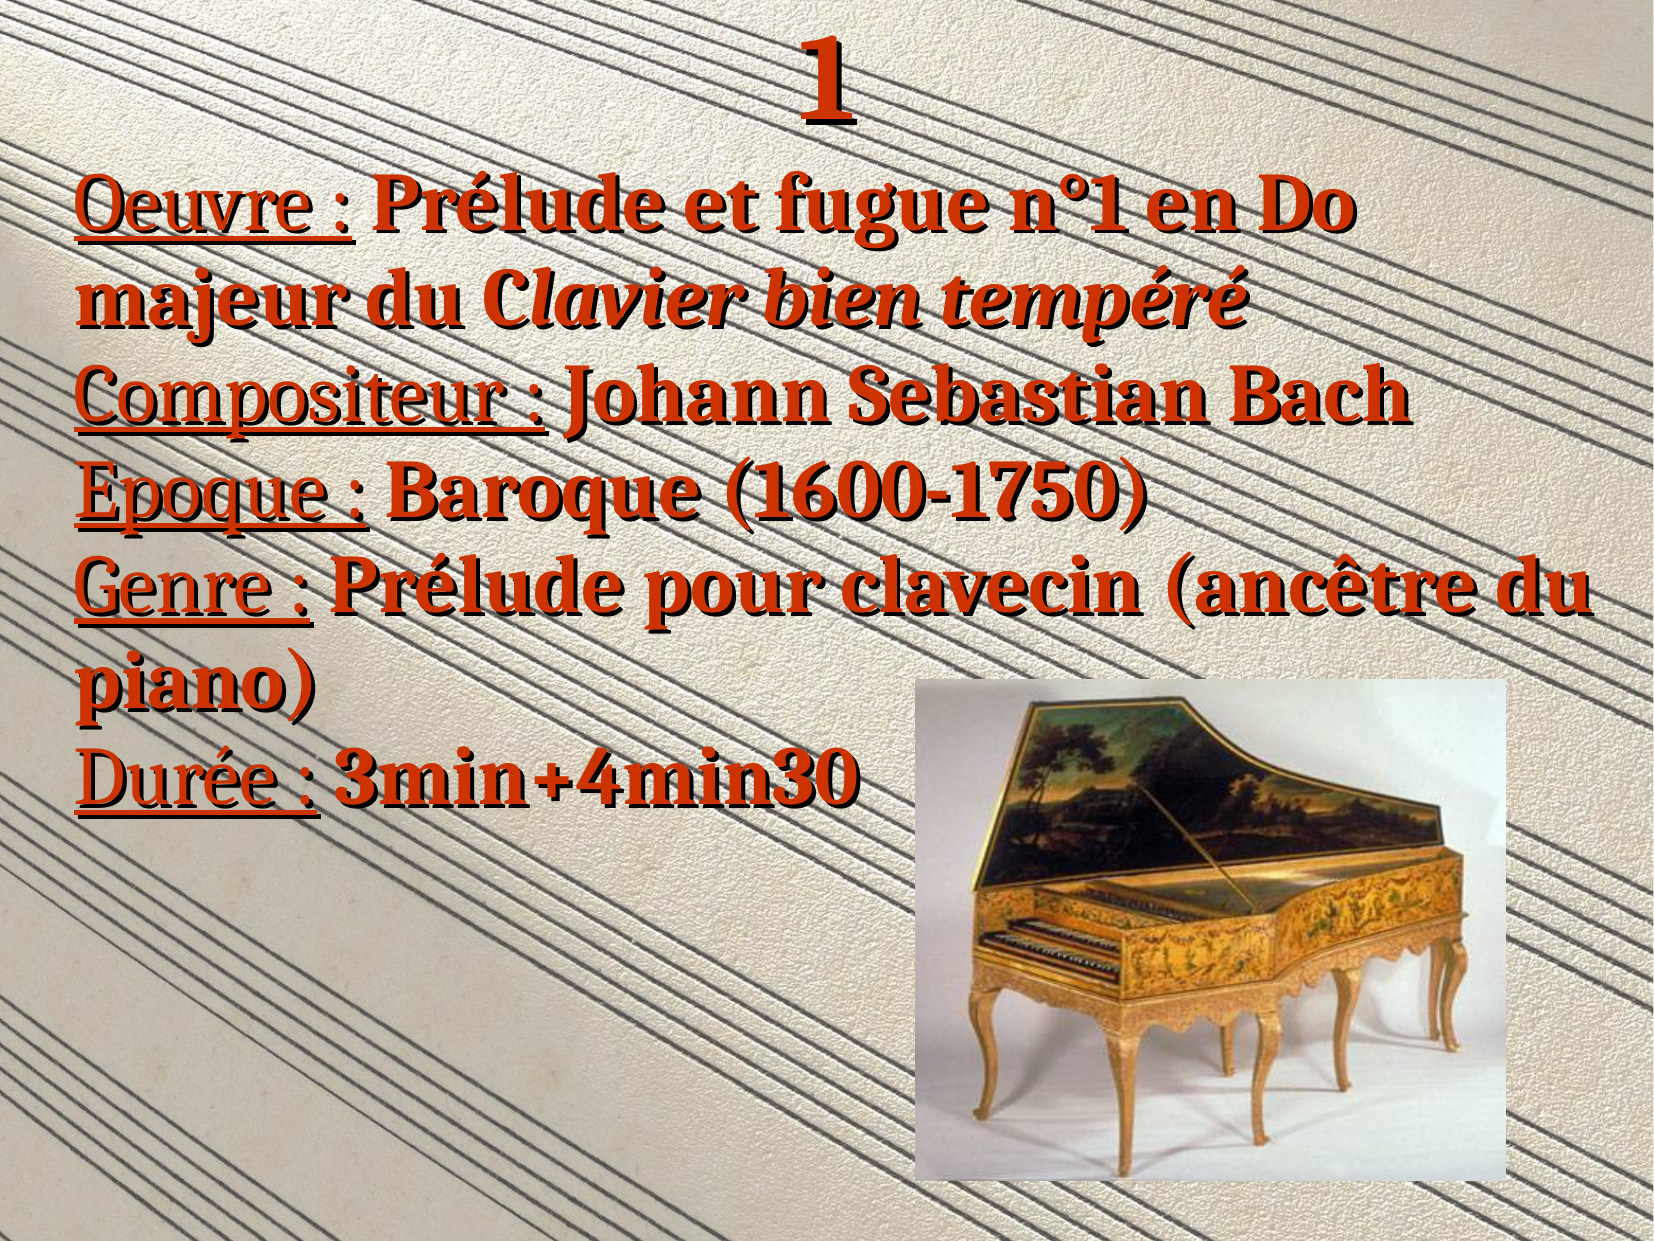

1
Oeuvre : Prélude et fugue n°1 en Do majeur du Clavier bien tempéré
Compositeur : Johann Sebastian Bach
Epoque : Baroque (1600-1750)
Genre : Prélude pour clavecin (ancêtre du piano)
Durée : 3min+4min30